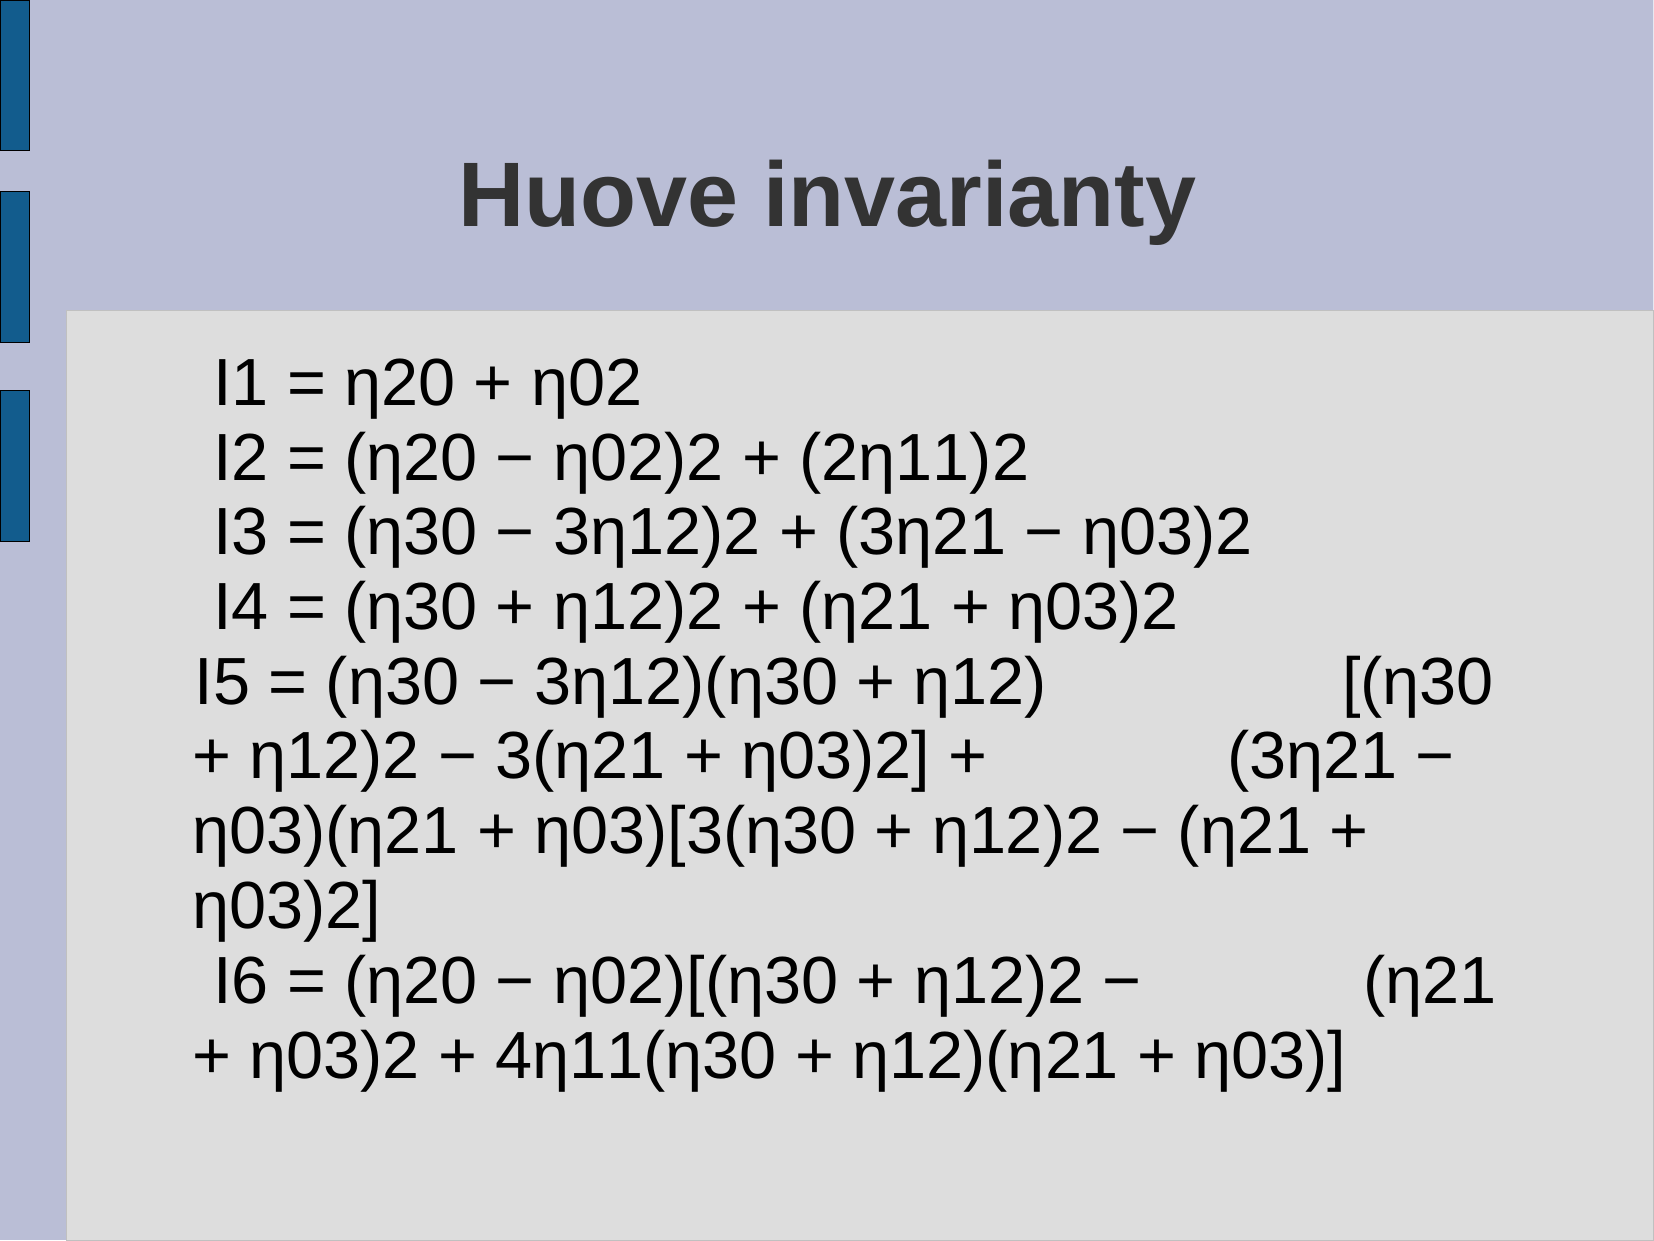

# Huove invarianty
 I1 = η20 + η02
 I2 = (η20 − η02)2 + (2η11)2
 I3 = (η30 − 3η12)2 + (3η21 − η03)2
 I4 = (η30 + η12)2 + (η21 + η03)2
 I5 = (η30 − 3η12)(η30 + η12) [(η30 + η12)2 − 3(η21 + η03)2] + (3η21 − η03)(η21 + η03)[3(η30 + η12)2 − (η21 + η03)2]
 I6 = (η20 − η02)[(η30 + η12)2 − (η21 + η03)2 + 4η11(η30 + η12)(η21 + η03)]